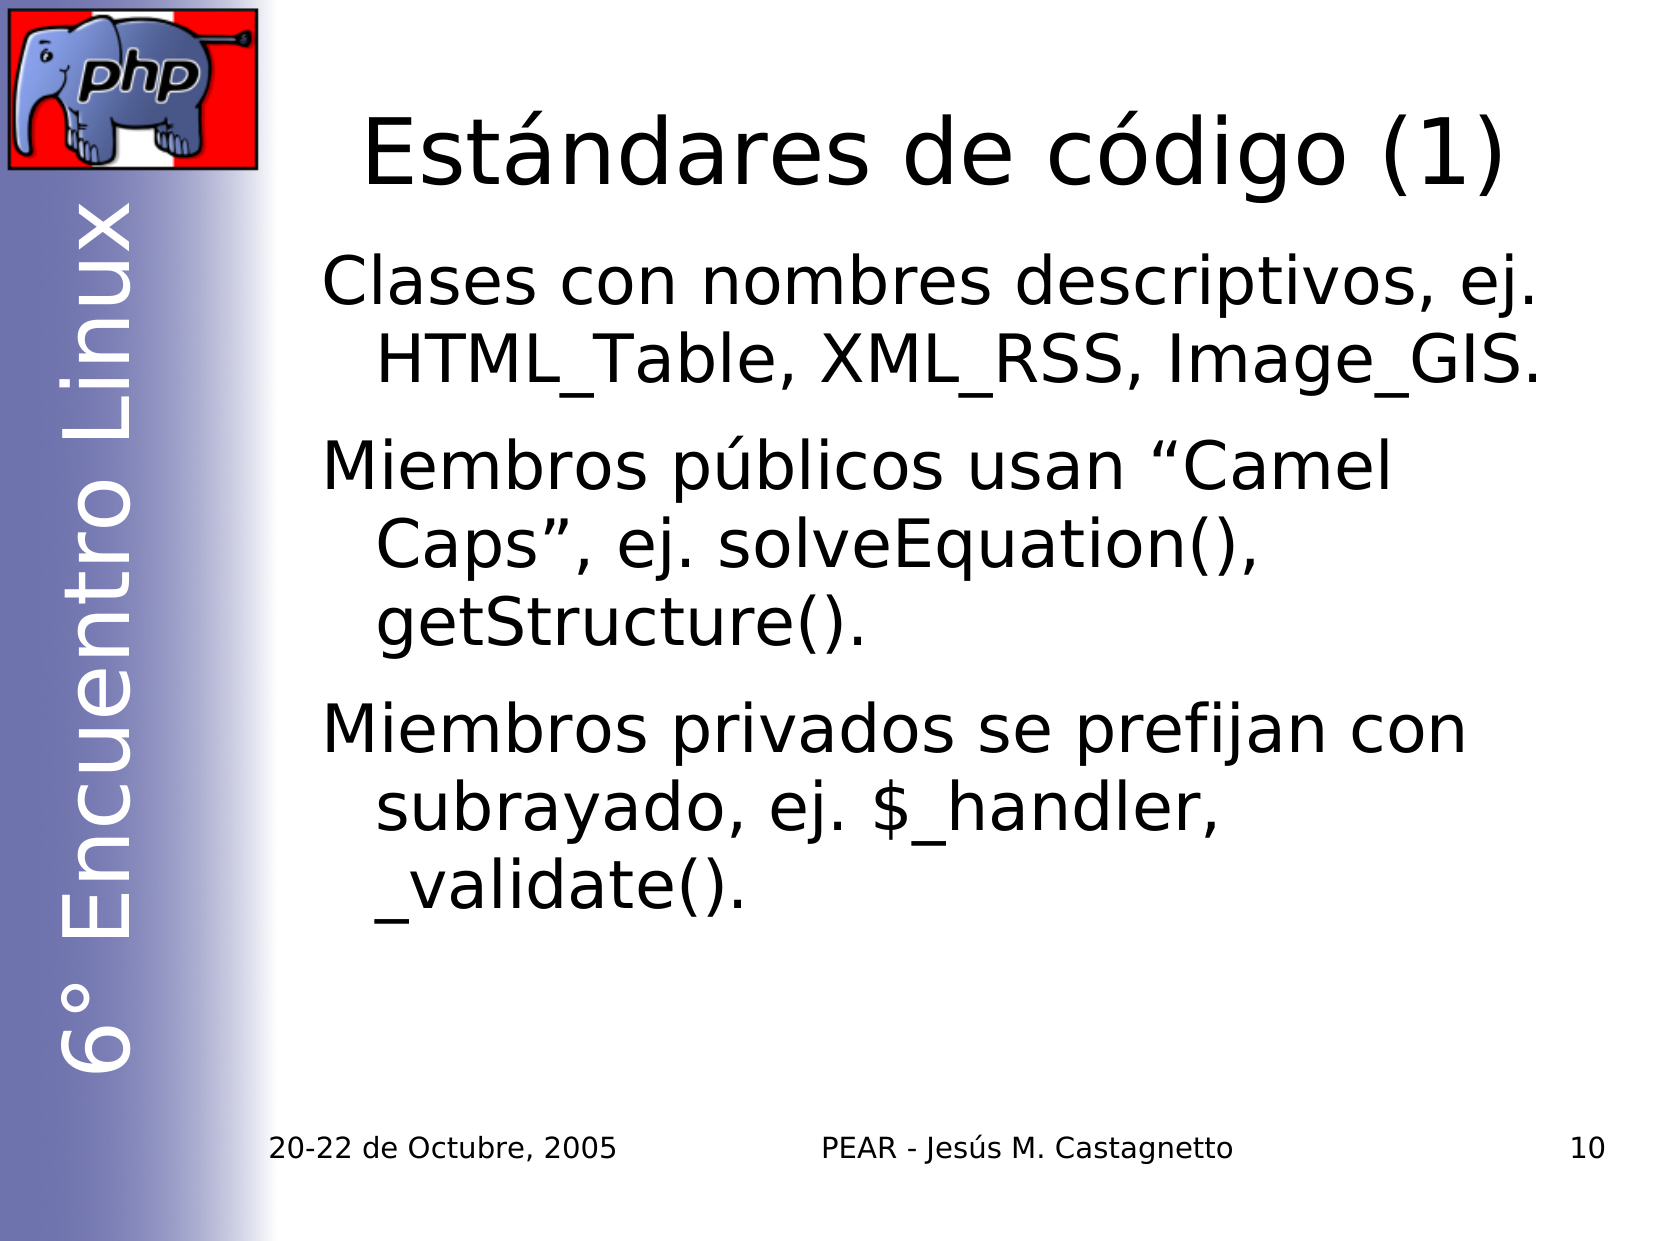

# Estándares de código (1)
Clases con nombres descriptivos, ej. HTML_Table, XML_RSS, Image_GIS.
Miembros públicos usan “Camel Caps”, ej. solveEquation(), getStructure().
Miembros privados se prefijan con subrayado, ej. $_handler, _validate().
20-22 de Octubre, 2005
PEAR - Jesús M. Castagnetto
10